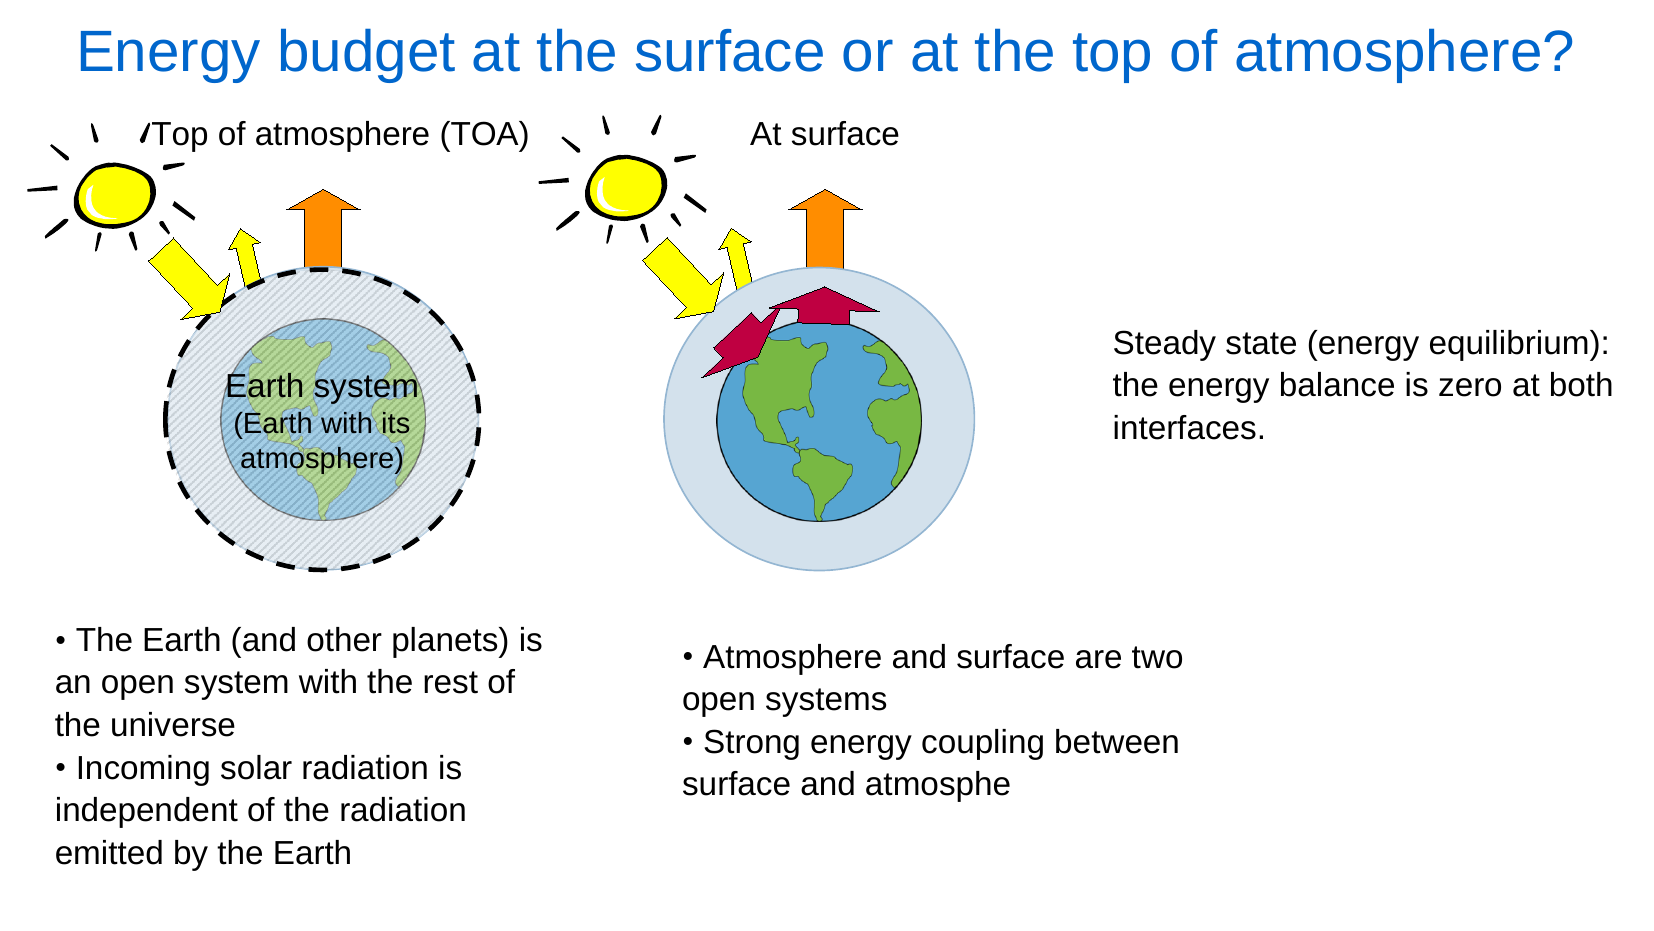

Energy budget at the surface or at the top of atmosphere?
Top of atmosphere (TOA)
At surface
Earth system
(Earth with its atmosphere)
Steady state (energy equilibrium): the energy balance is zero at both interfaces.
 The Earth (and other planets) is an open system with the rest of the universe
 Incoming solar radiation is independent of the radiation emitted by the Earth
 Atmosphere and surface are two open systems
 Strong energy coupling between surface and atmosphe